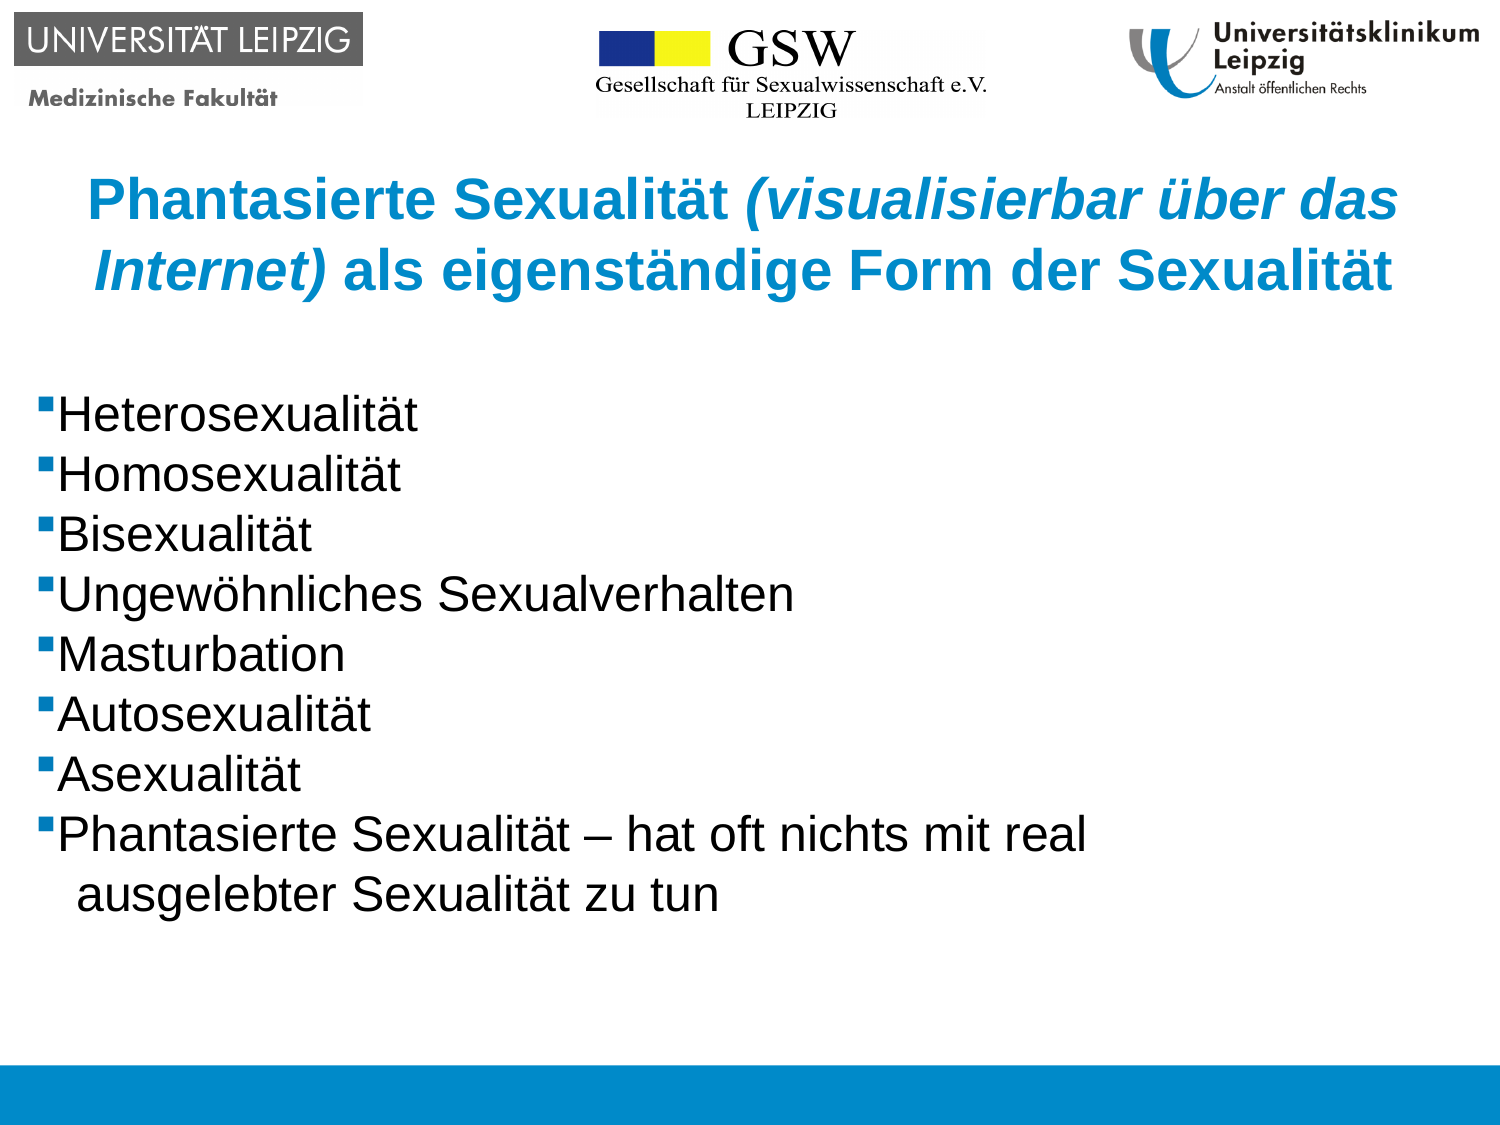

© Universitätsmedizin Leipzig
# Phantasierte Sexualität (visualisierbar über das Internet) als eigenständige Form der Sexualität
Heterosexualität
Homosexualität
Bisexualität
Ungewöhnliches Sexualverhalten
Masturbation
Autosexualität
Asexualität
Phantasierte Sexualität – hat oft nichts mit real
 ausgelebter Sexualität zu tun